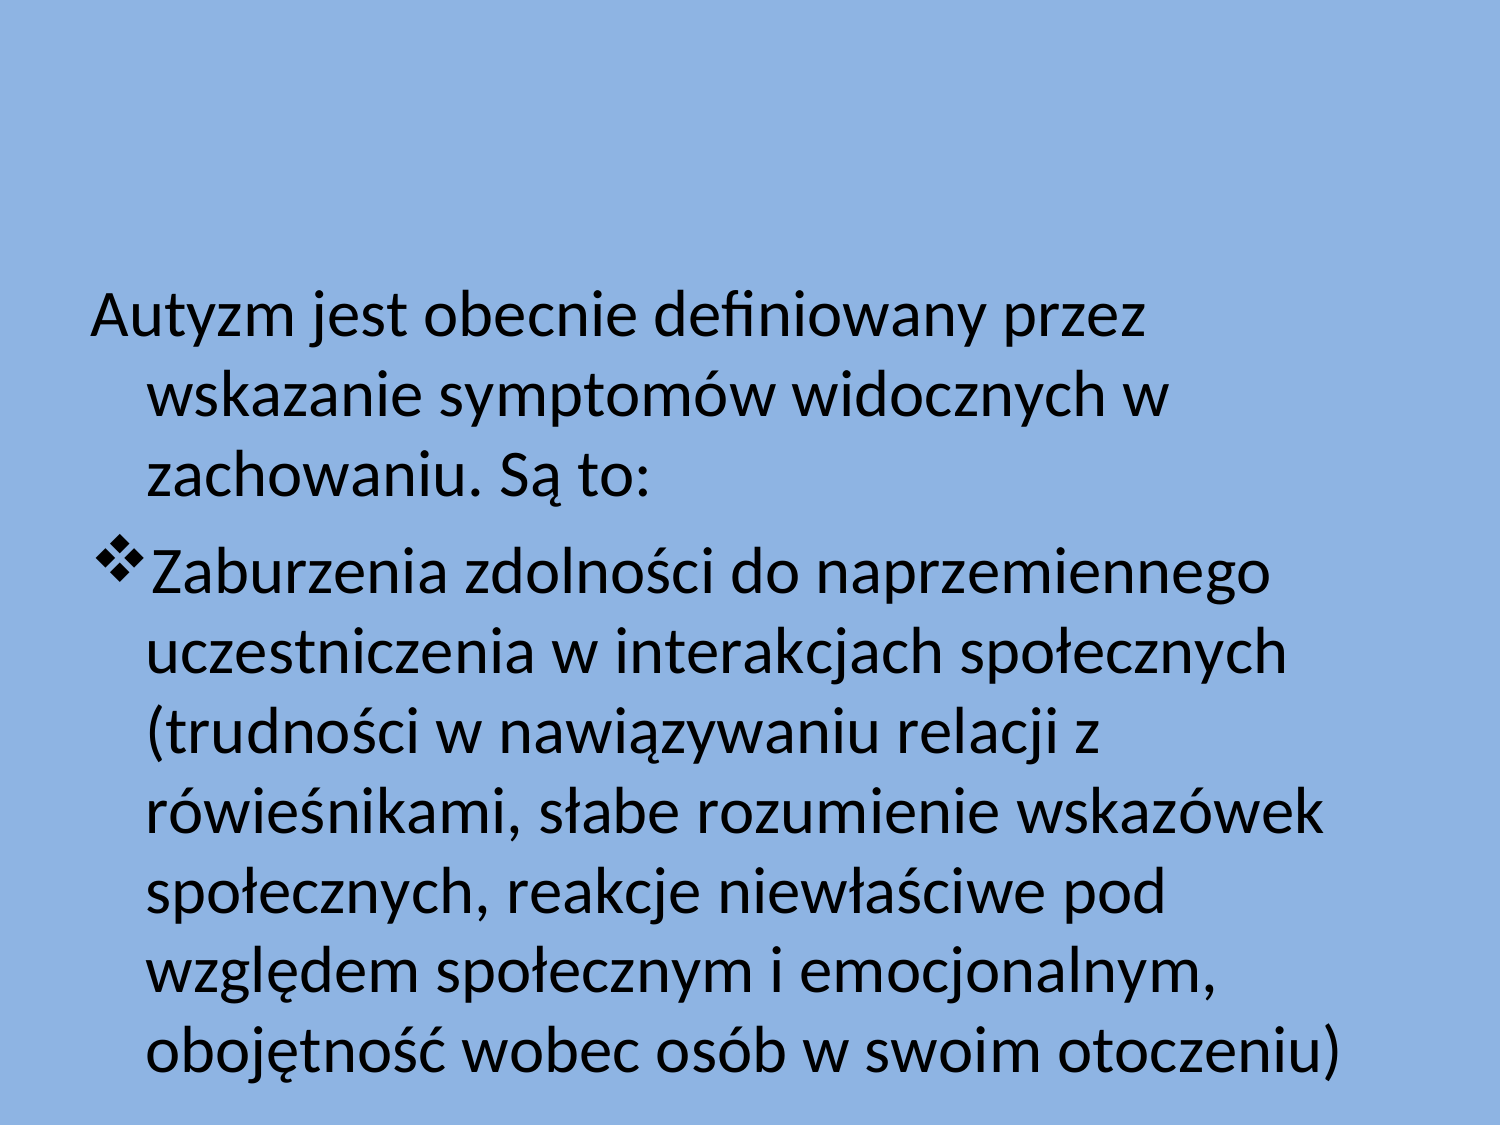

Autyzm jest obecnie definiowany przez wskazanie symptomów widocznych w zachowaniu. Są to:
Zaburzenia zdolności do naprzemiennego uczestniczenia w interakcjach społecznych (trudności w nawiązywaniu relacji z rówieśnikami, słabe rozumienie wskazówek społecznych, reakcje niewłaściwe pod względem społecznym i emocjonalnym, obojętność wobec osób w swoim otoczeniu)